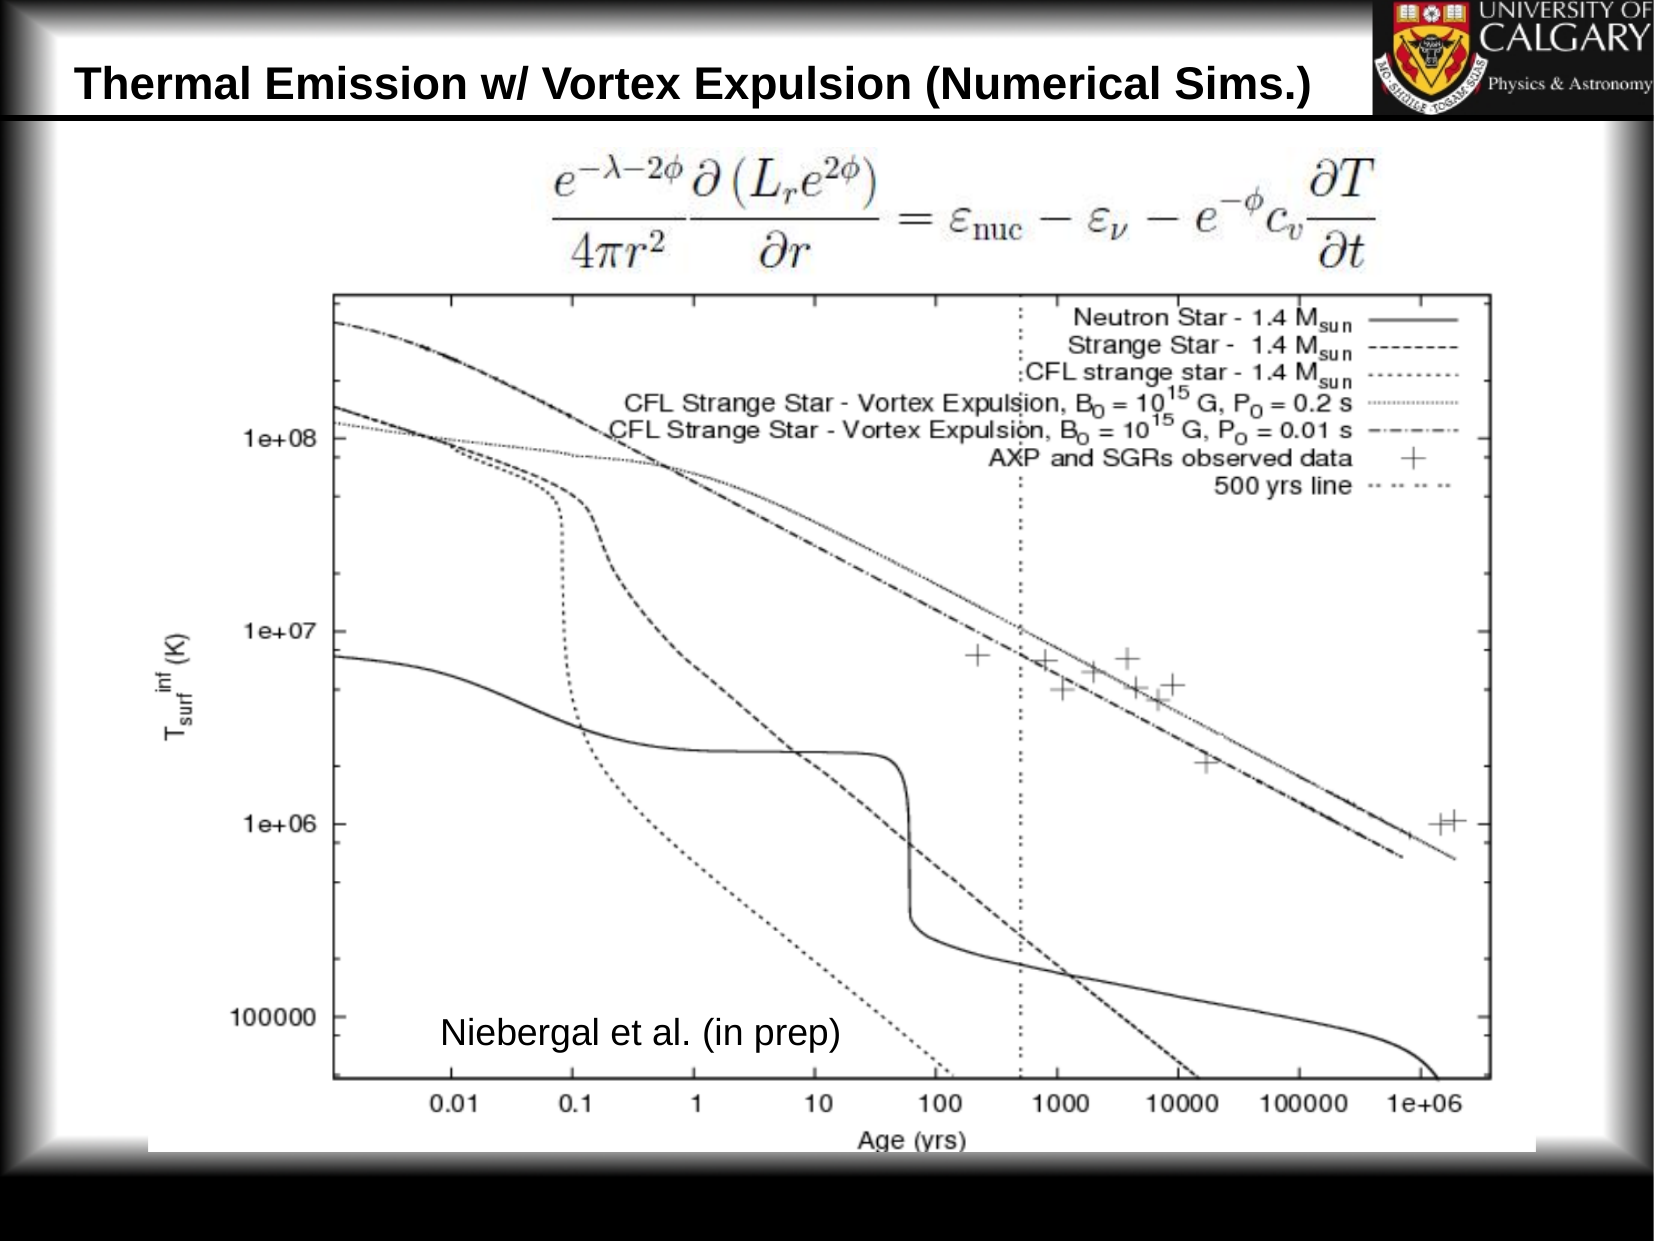

Thermal Emission w/ Vortex Expulsion (Numerical Sims.)
Niebergal et al. (in prep)